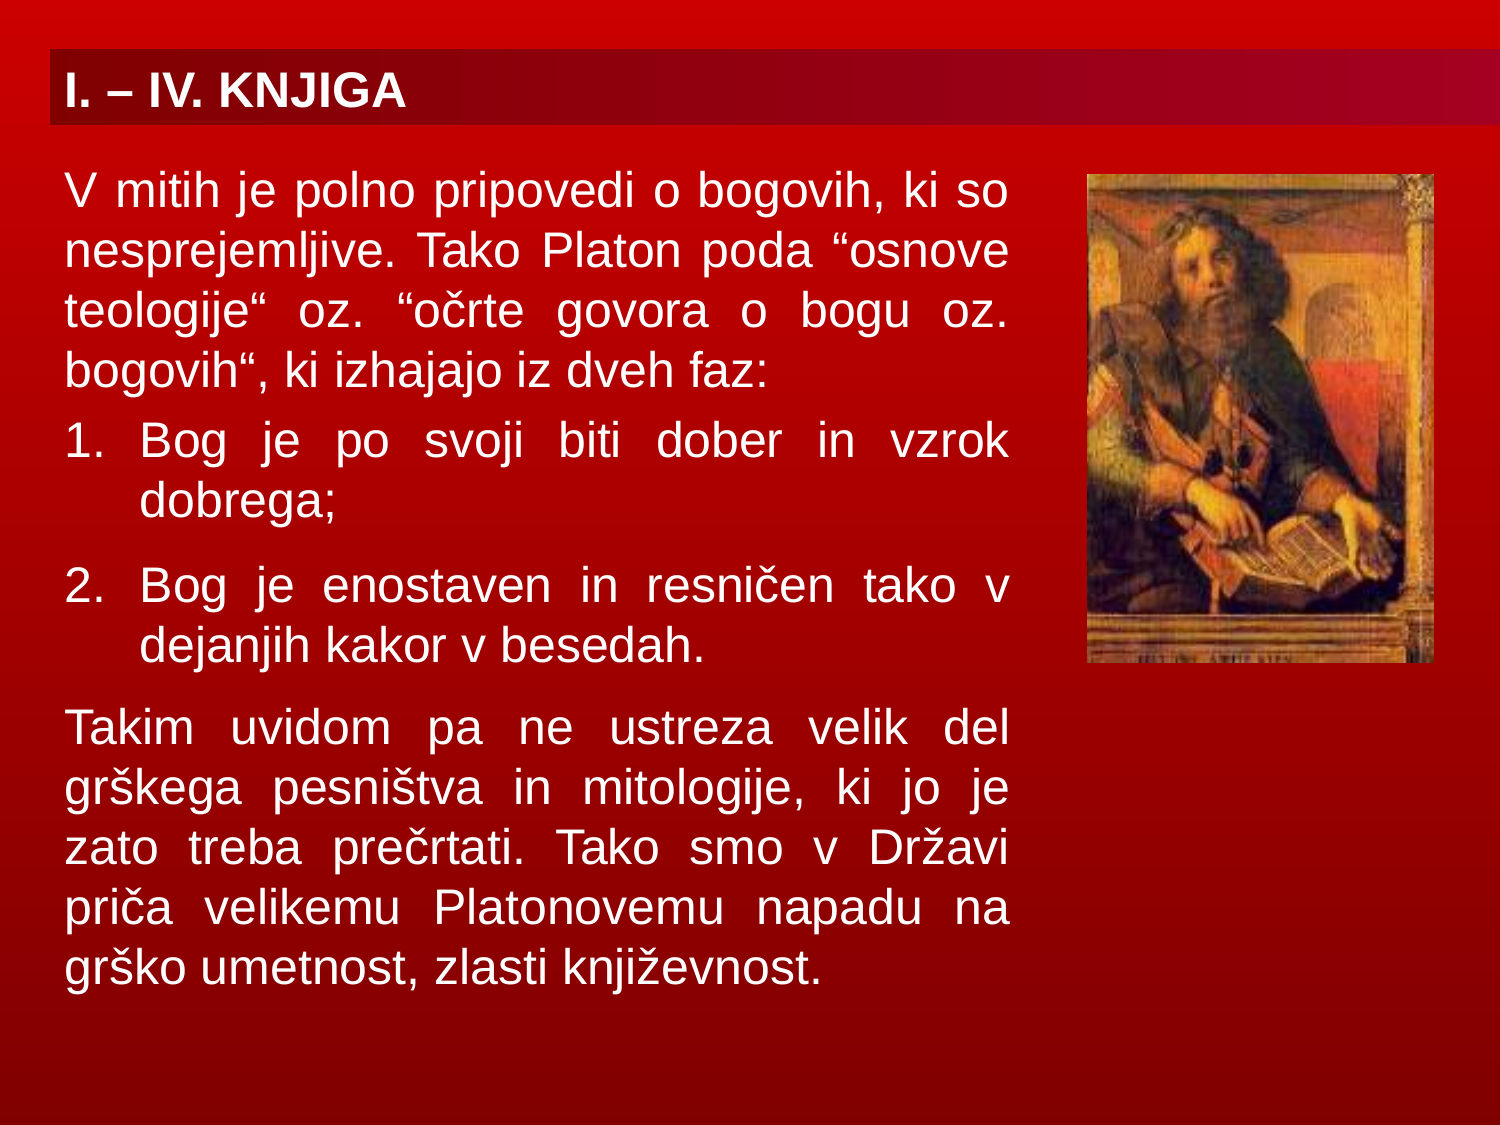

I. – IV. KNJIGA
V mitih je polno pripovedi o bogovih, ki so nesprejemljive. Tako Platon poda “osnove teologije“ oz. “očrte govora o bogu oz. bogovih“, ki izhajajo iz dveh faz:
Bog je po svoji biti dober in vzrok dobrega;
Bog je enostaven in resničen tako v dejanjih kakor v besedah.
Takim uvidom pa ne ustreza velik del grškega pesništva in mitologije, ki jo je zato treba prečrtati. Tako smo v Državi priča velikemu Platonovemu napadu na grško umetnost, zlasti književnost.